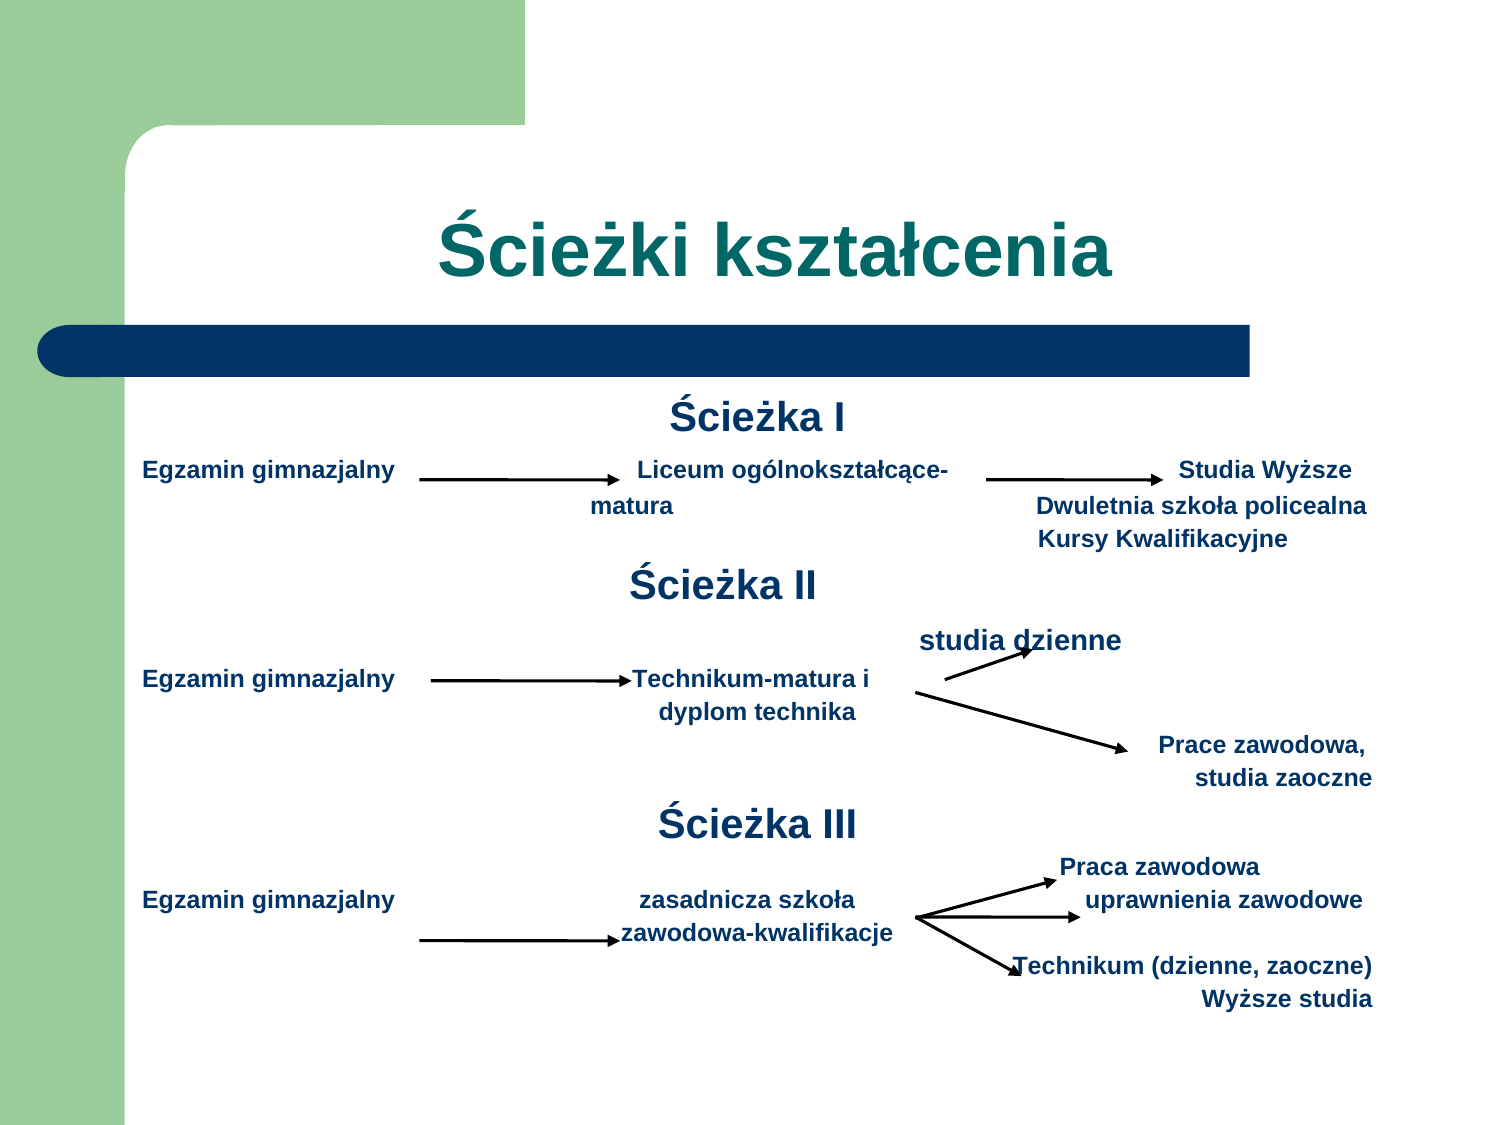

Ścieżki kształcenia
# Ścieżka I
Egzamin gimnazjalny Liceum ogólnokształcące- Studia Wyższe
 matura Dwuletnia szkoła policealna
 Kursy Kwalifikacyjne
Ścieżka II
 studia dzienne
Egzamin gimnazjalny Technikum-matura i
dyplom technika
Prace zawodowa,
studia zaoczne
Ścieżka III
 Praca zawodowa
Egzamin gimnazjalny zasadnicza szkoła uprawnienia zawodowe
zawodowa-kwalifikacje
 Technikum (dzienne, zaoczne)
Wyższe studia